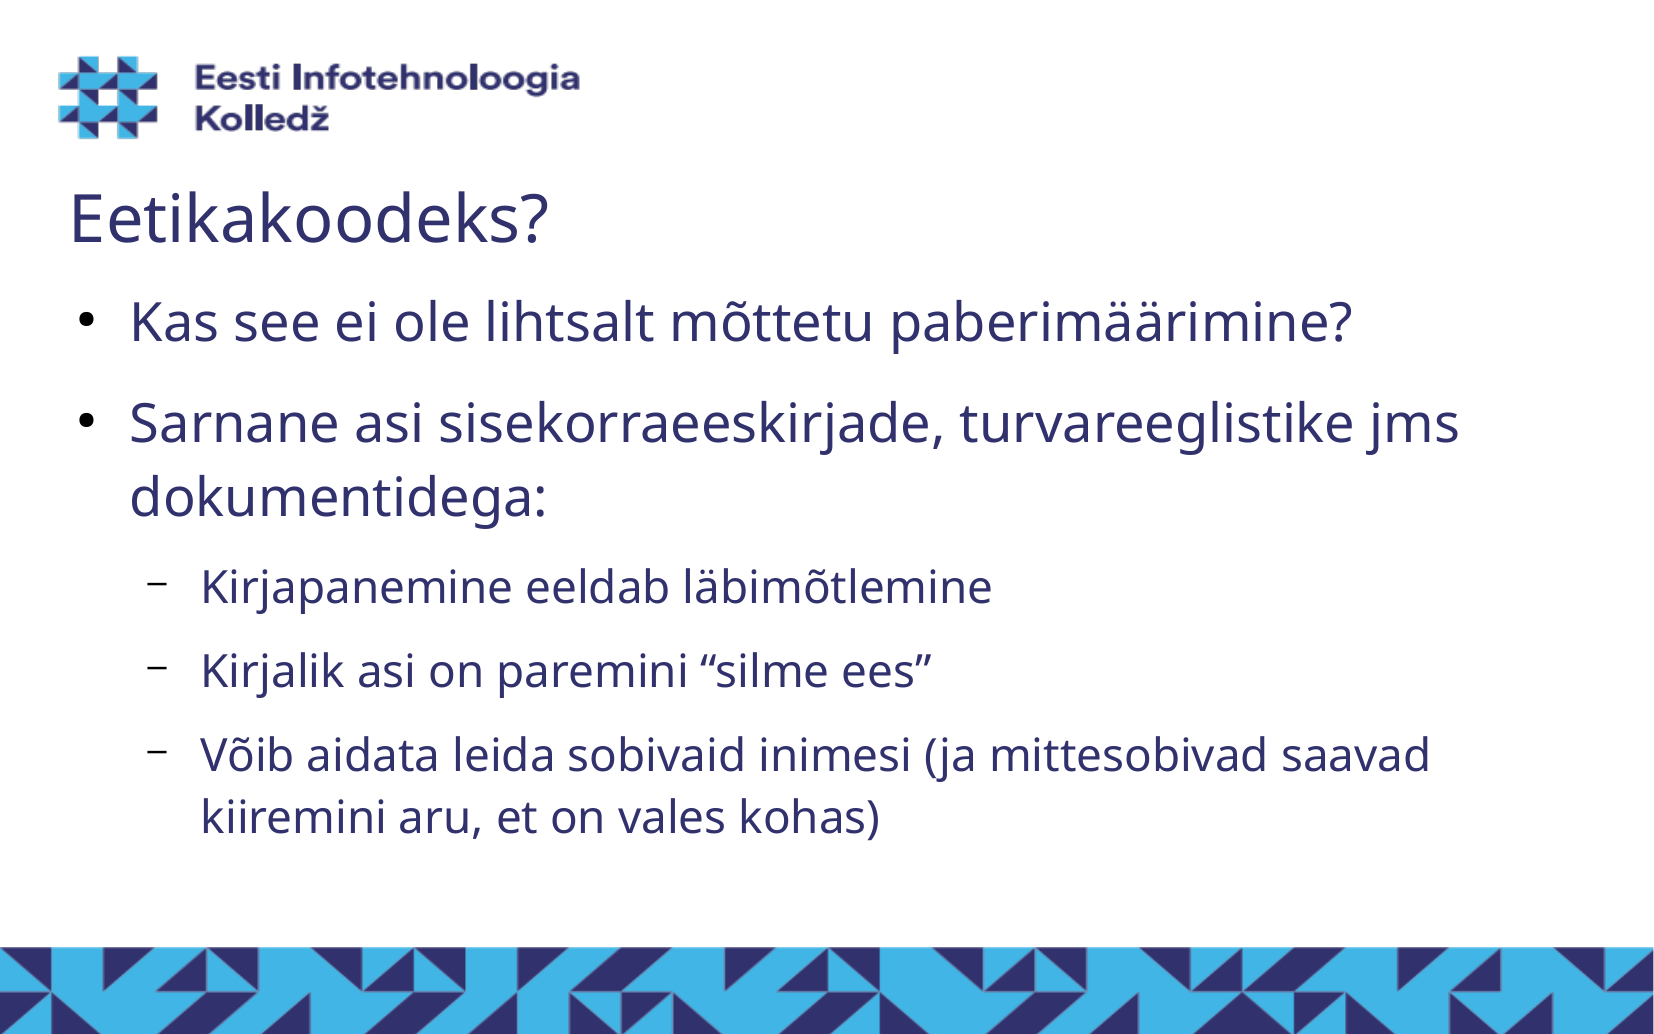

# Eetikakoodeks?
Kas see ei ole lihtsalt mõttetu paberimäärimine?
Sarnane asi sisekorraeeskirjade, turvareeglistike jms dokumentidega:
Kirjapanemine eeldab läbimõtlemine
Kirjalik asi on paremini “silme ees”
Võib aidata leida sobivaid inimesi (ja mittesobivad saavad kiiremini aru, et on vales kohas)